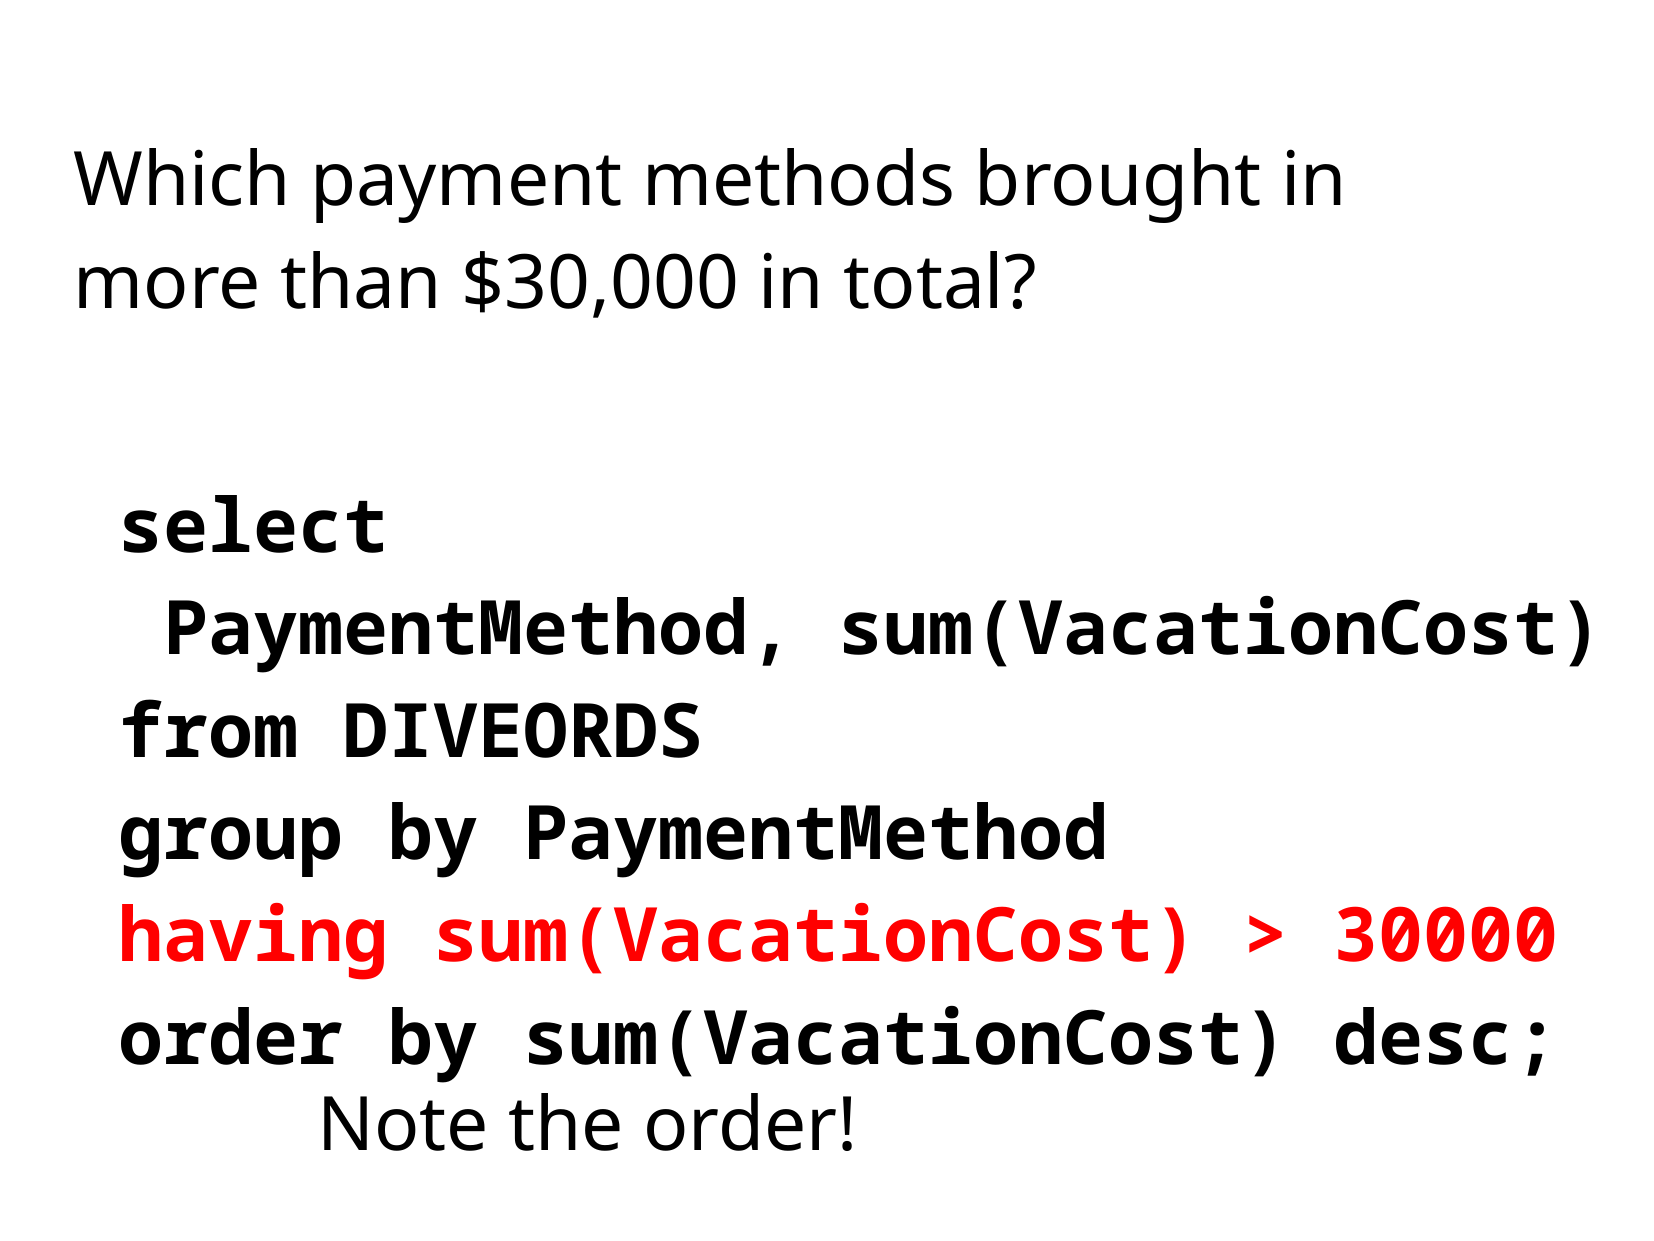

Which payment methods brought in more than $30,000 in total?
# select
 PaymentMethod, sum(VacationCost)
from DIVEORDS
group by PaymentMethod
having sum(VacationCost) > 30000
order by sum(VacationCost) desc;
Note the order!